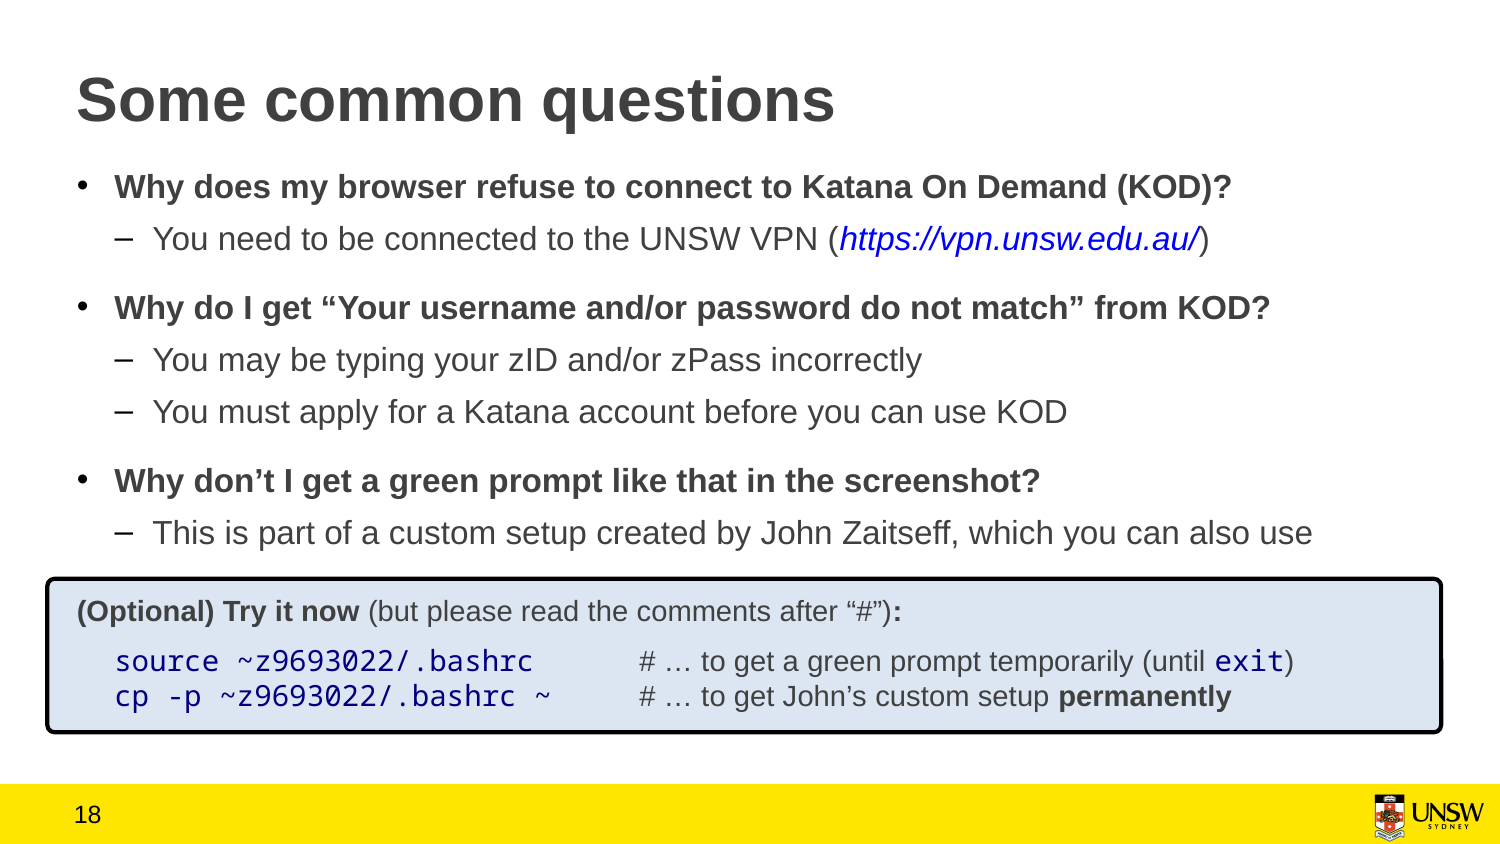

# Some common questions
Why does my browser refuse to connect to Katana On Demand (KOD)?
You need to be connected to the UNSW VPN (https://vpn.unsw.edu.au/)
Why do I get “Your username and/or password do not match” from KOD?
You may be typing your zID and/or zPass incorrectly
You must apply for a Katana account before you can use KOD
Why don’t I get a green prompt like that in the screenshot?
This is part of a custom setup created by John Zaitseff, which you can also use
(Optional) Try it now (but please read the comments after “#”):
source ~z9693022/.bashrc		# … to get a green prompt temporarily (until exit)
cp -p ~z9693022/.bashrc ~		# … to get John’s custom setup permanently